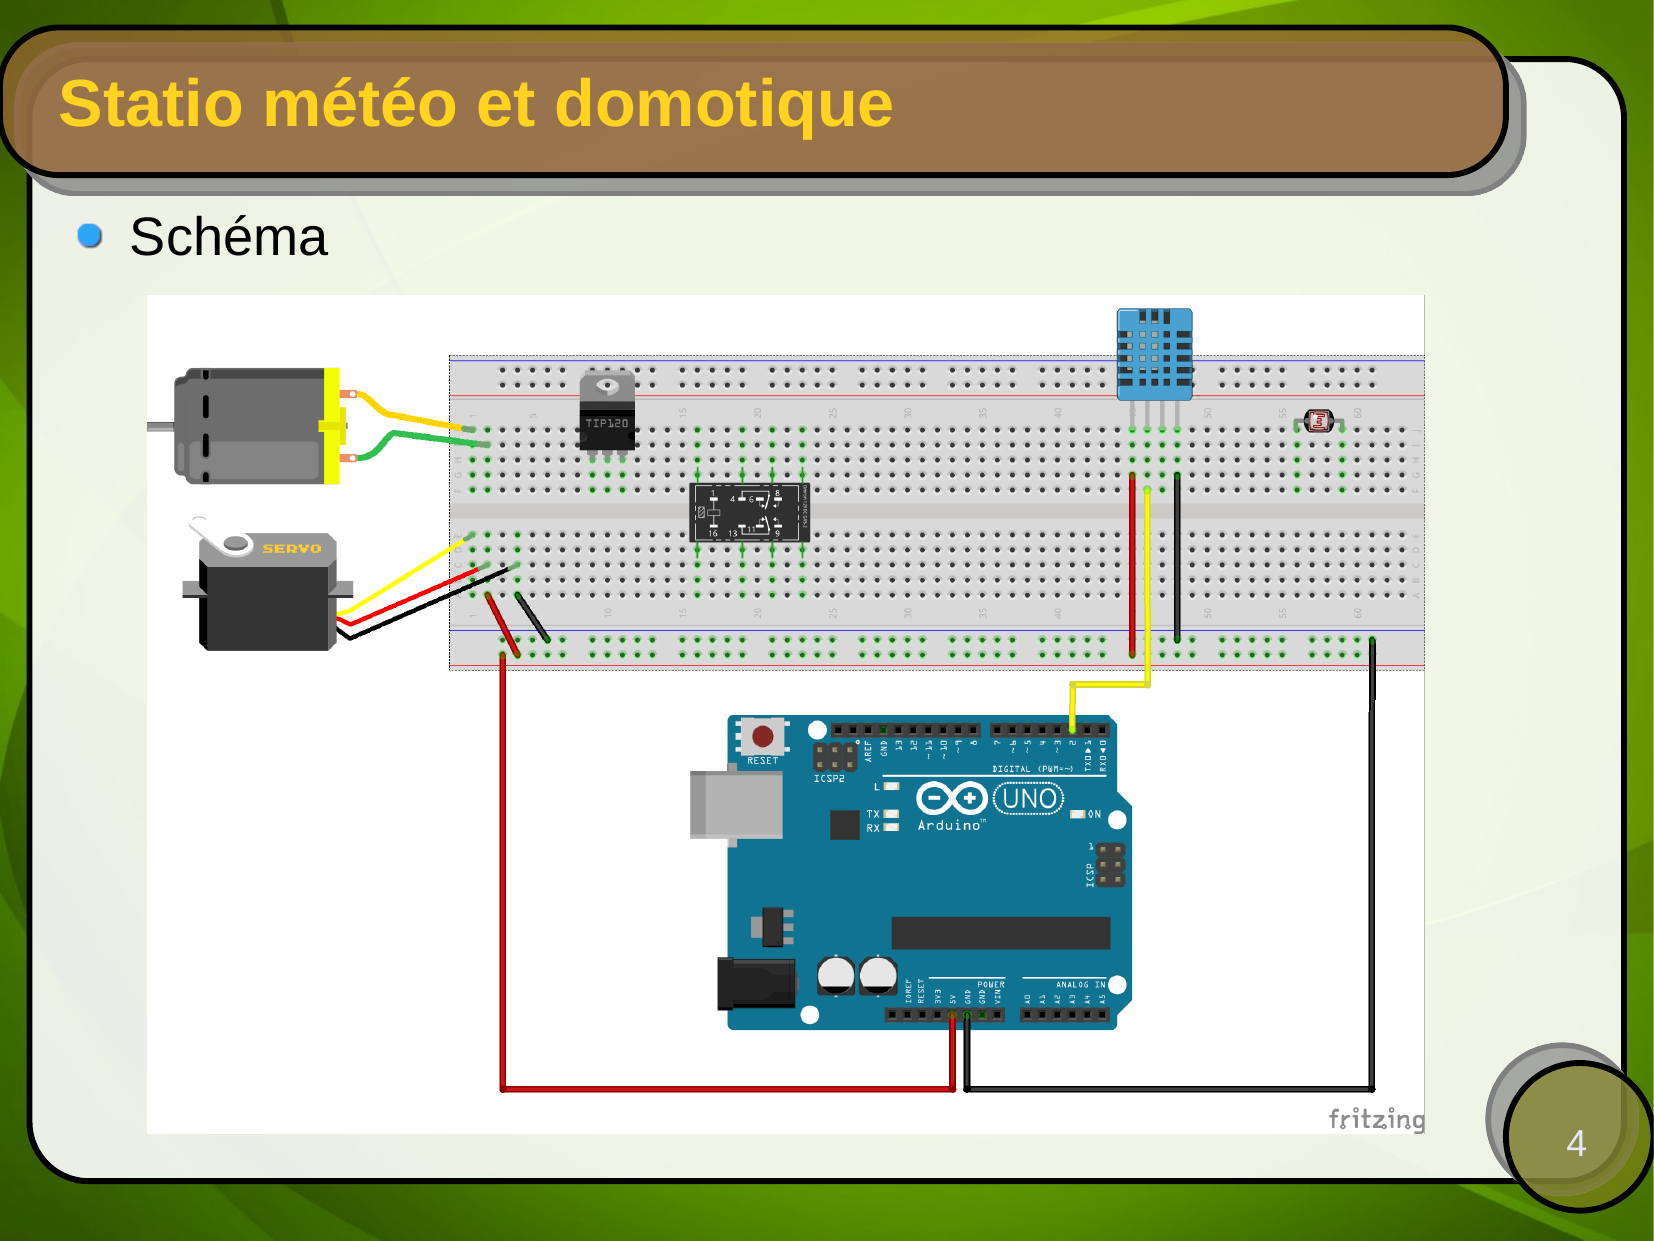

# Statio météo et domotique
Schéma
4